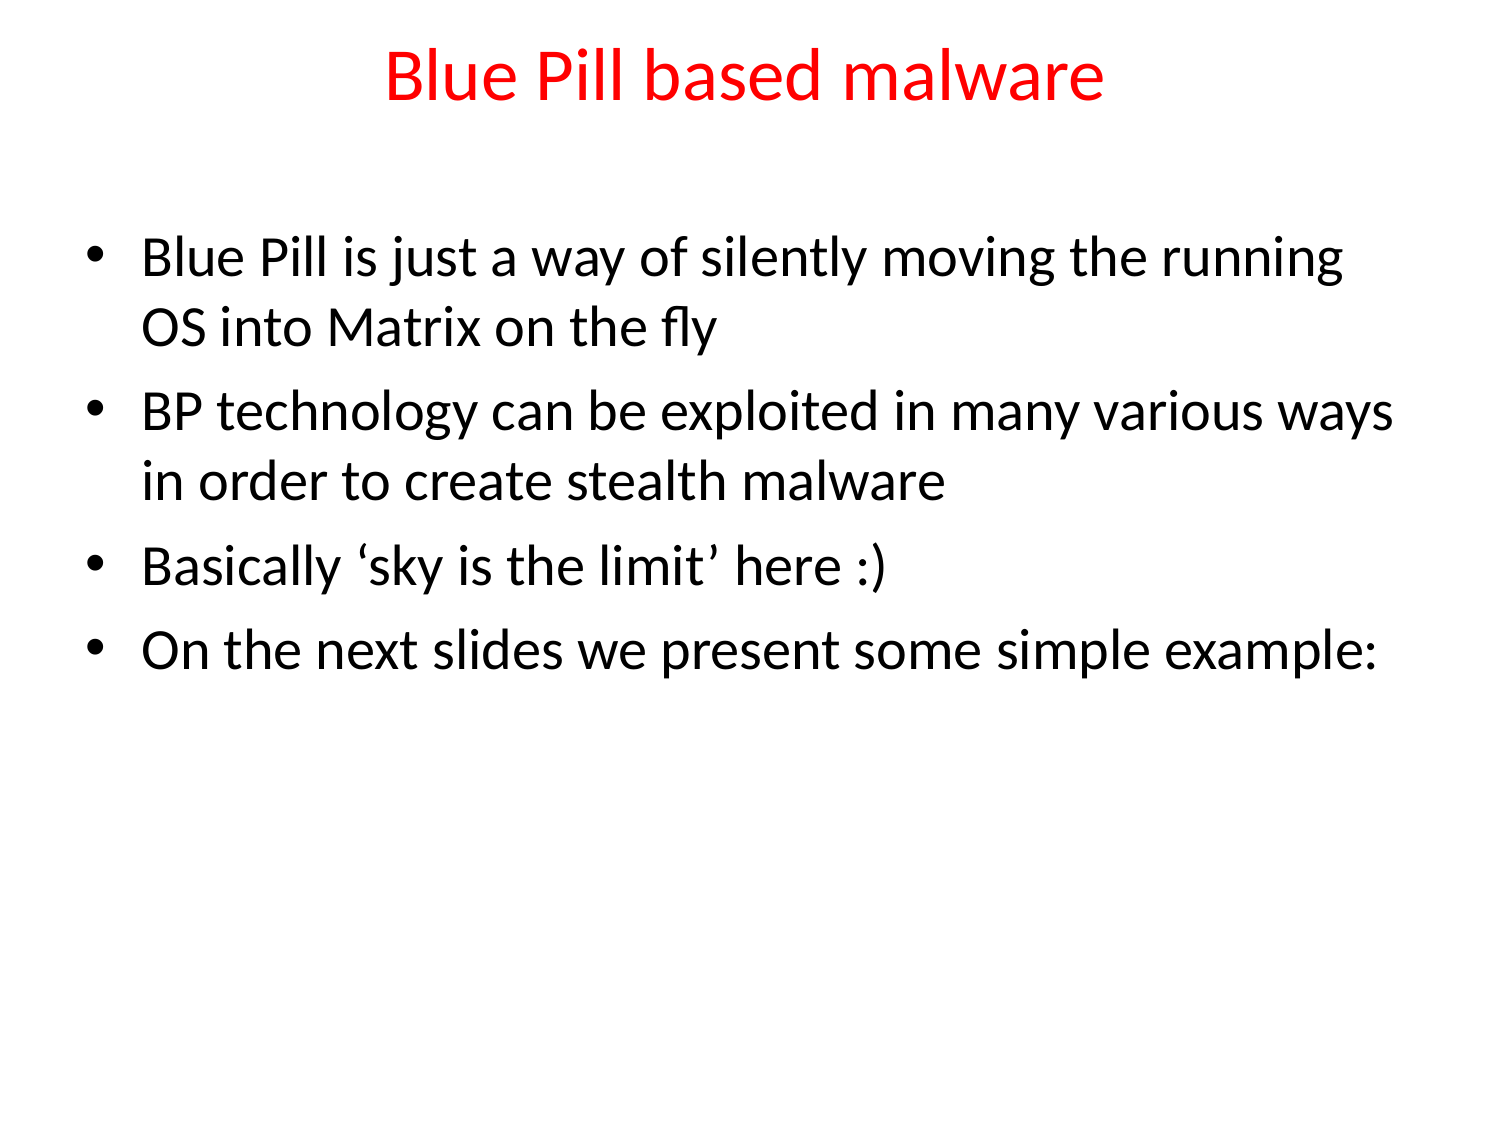

# Blue Pill based malware
Blue Pill is just a way of silently moving the running OS into Matrix on the fly
BP technology can be exploited in many various ways in order to create stealth malware
Basically ‘sky is the limit’ here :)
On the next slides we present some simple example: